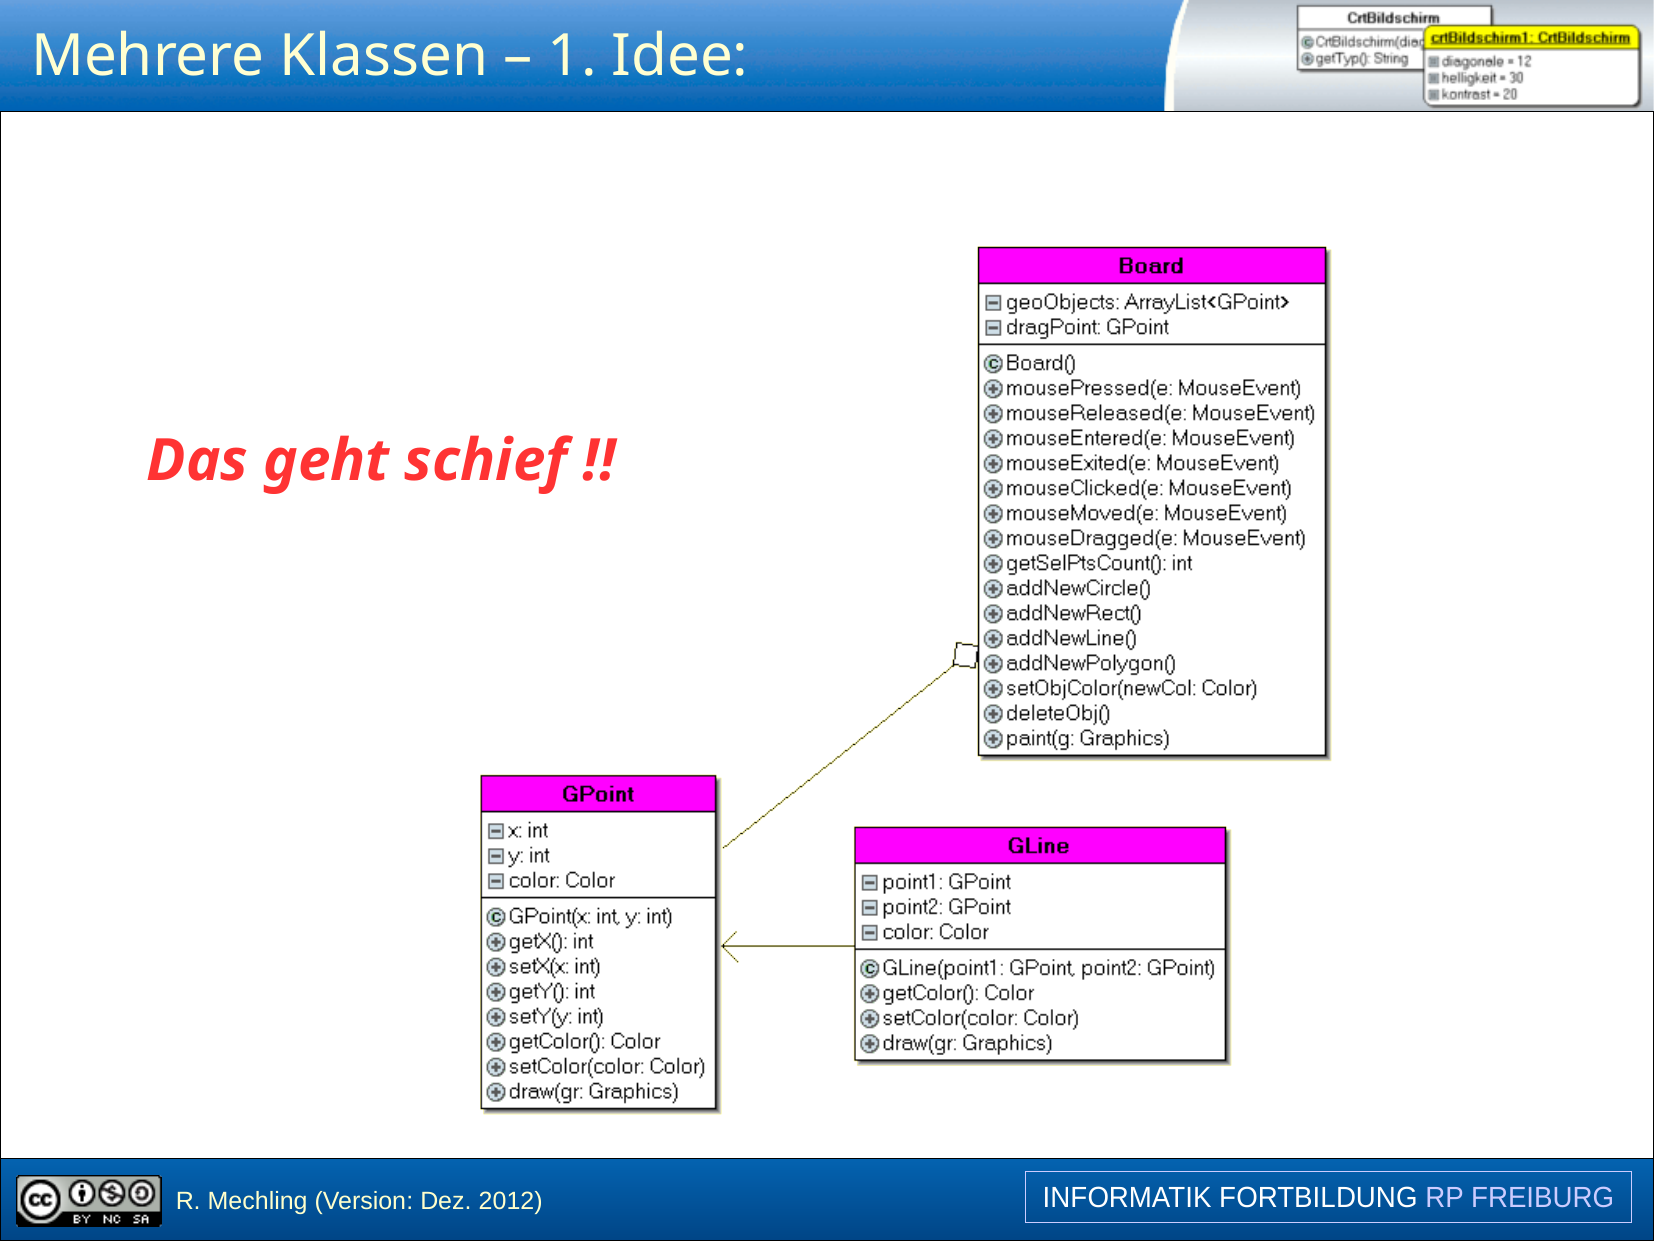

# Mehrere Klassen – 1. Idee:
Das geht schief !!